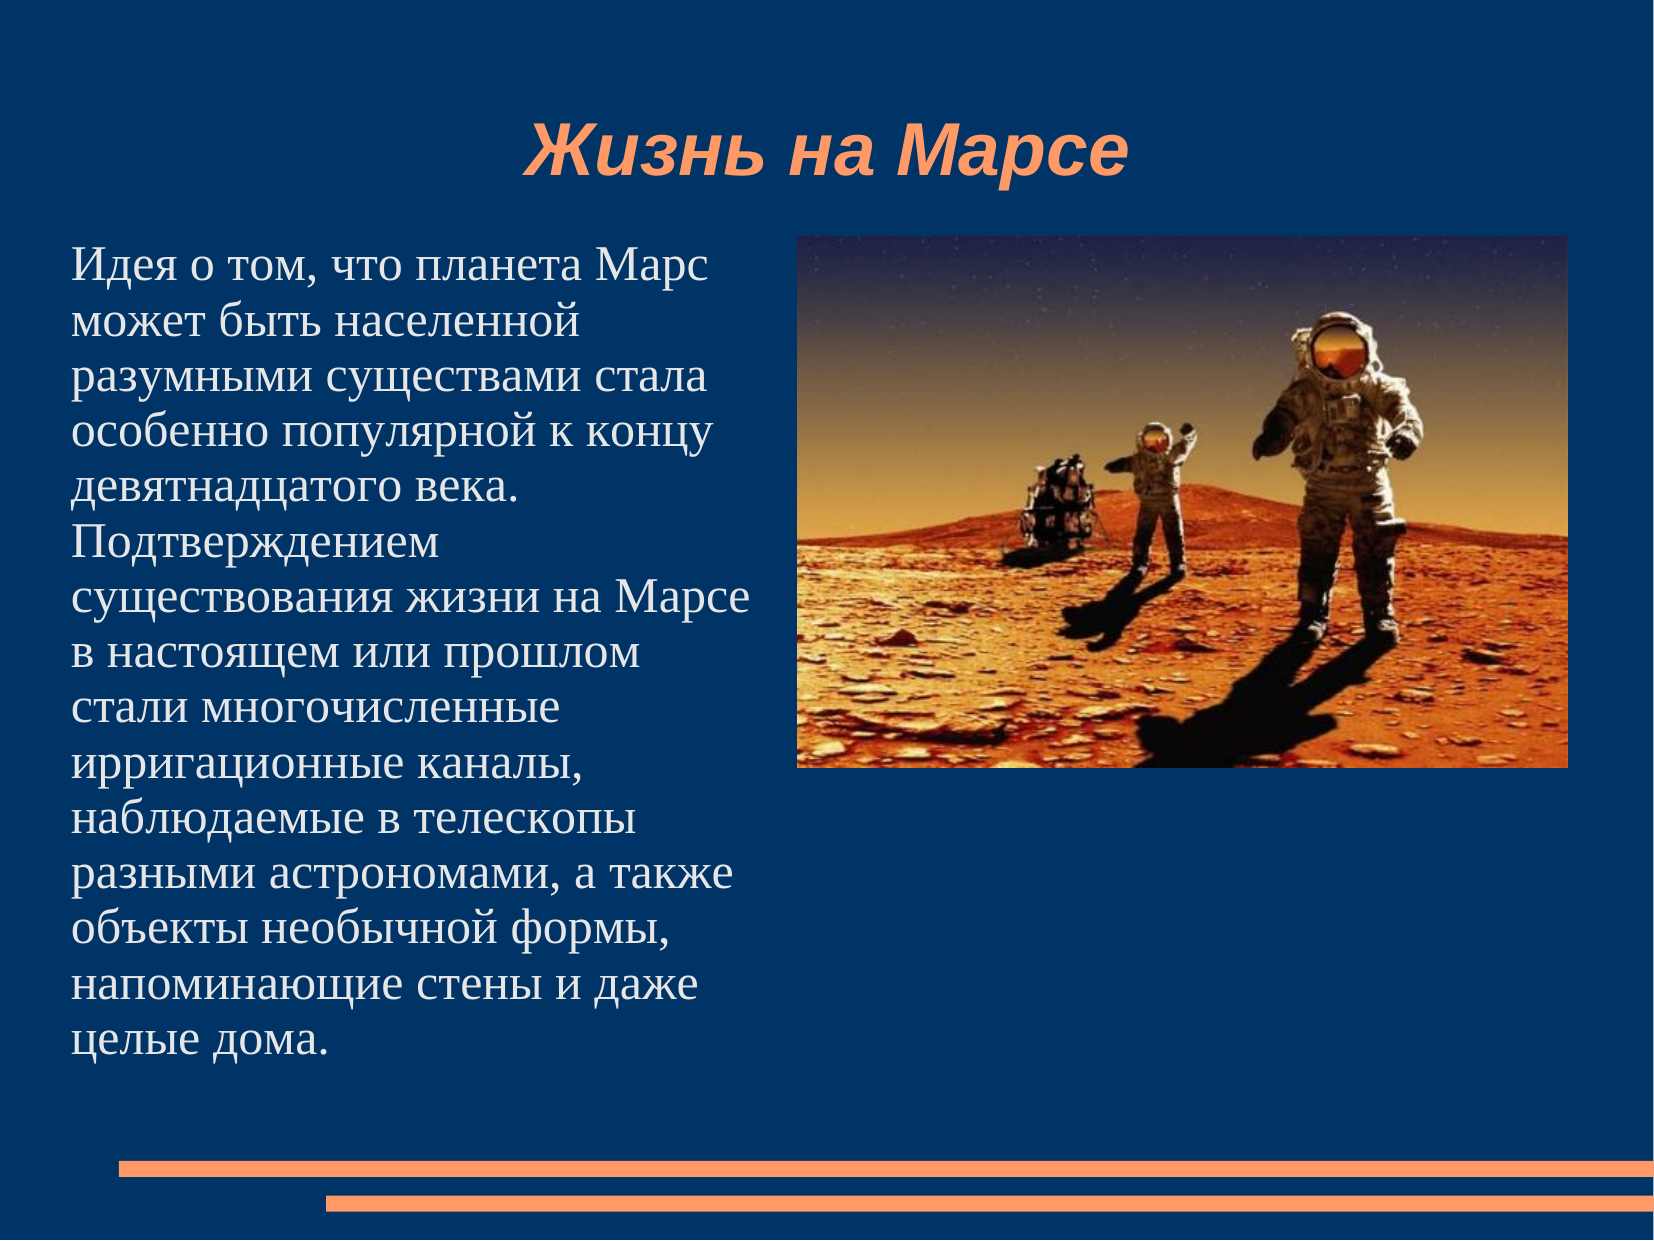

# Жизнь на Марсе
Идея о том, что планета Марс может быть населенной разумными существами стала особенно популярной к концу девятнадцатого века. Подтверждением существования жизни на Марсе в настоящем или прошлом стали многочисленные ирригационные каналы, наблюдаемые в телескопы разными астрономами, а также объекты необычной формы, напоминающие стены и даже целые дома.